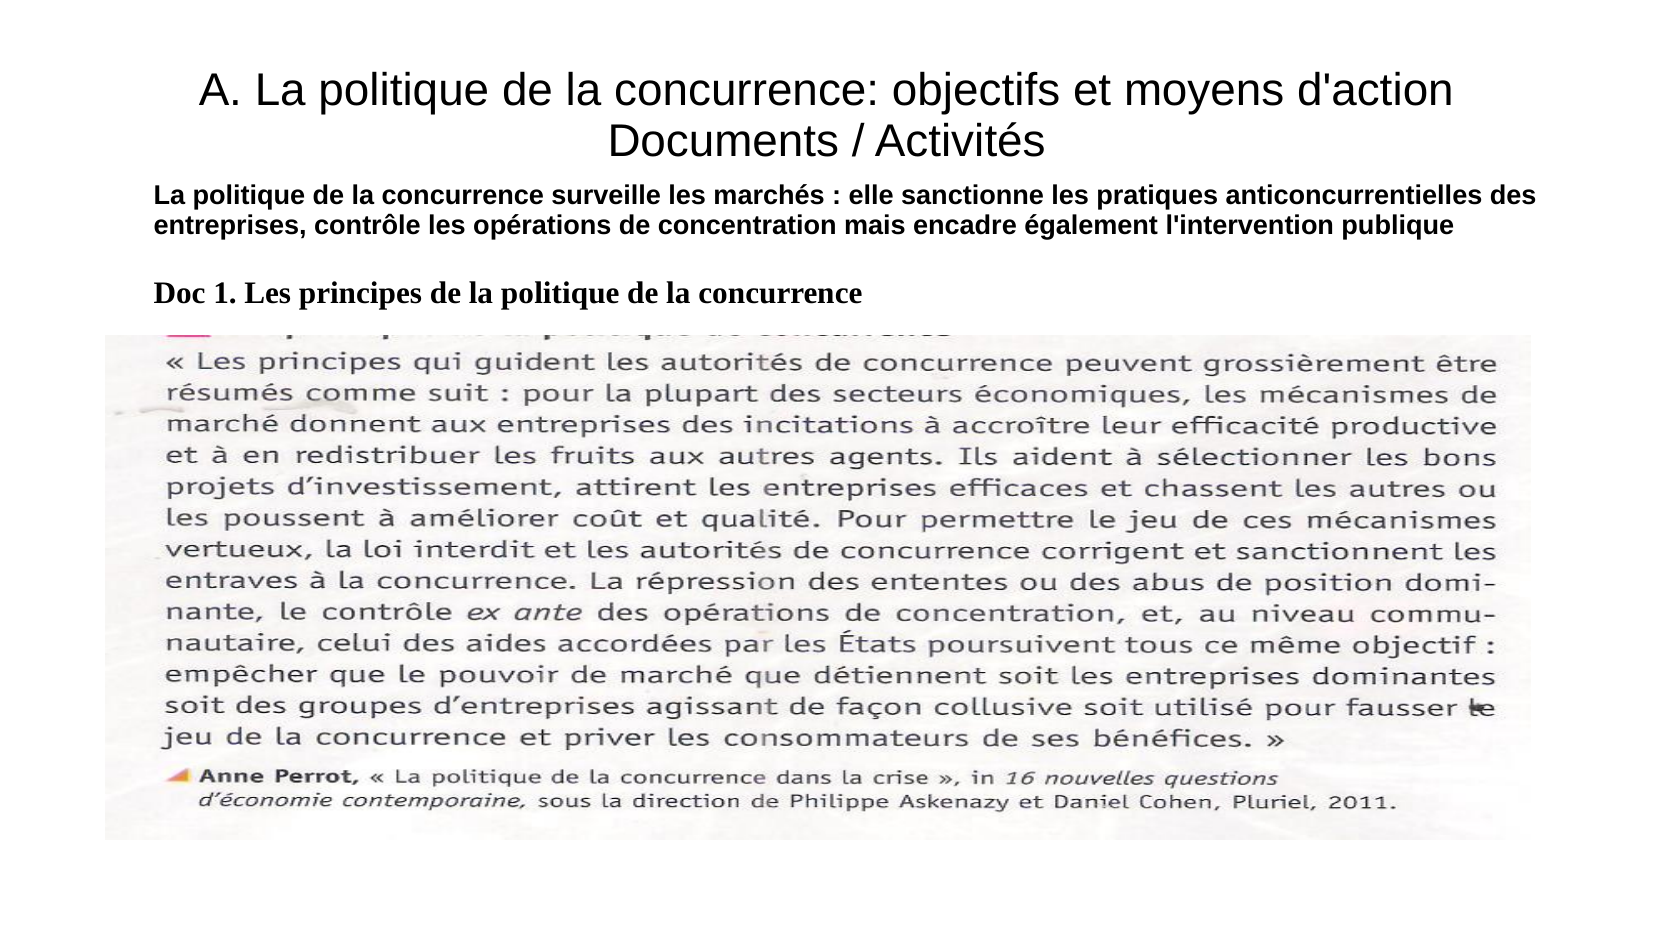

# A. La politique de la concurrence: objectifs et moyens d'action Documents / Activités
La politique de la concurrence surveille les marchés : elle sanctionne les pratiques anticoncurrentielles des entreprises, contrôle les opérations de concentration mais encadre également l'intervention publique
Doc 1. Les principes de la politique de la concurrence